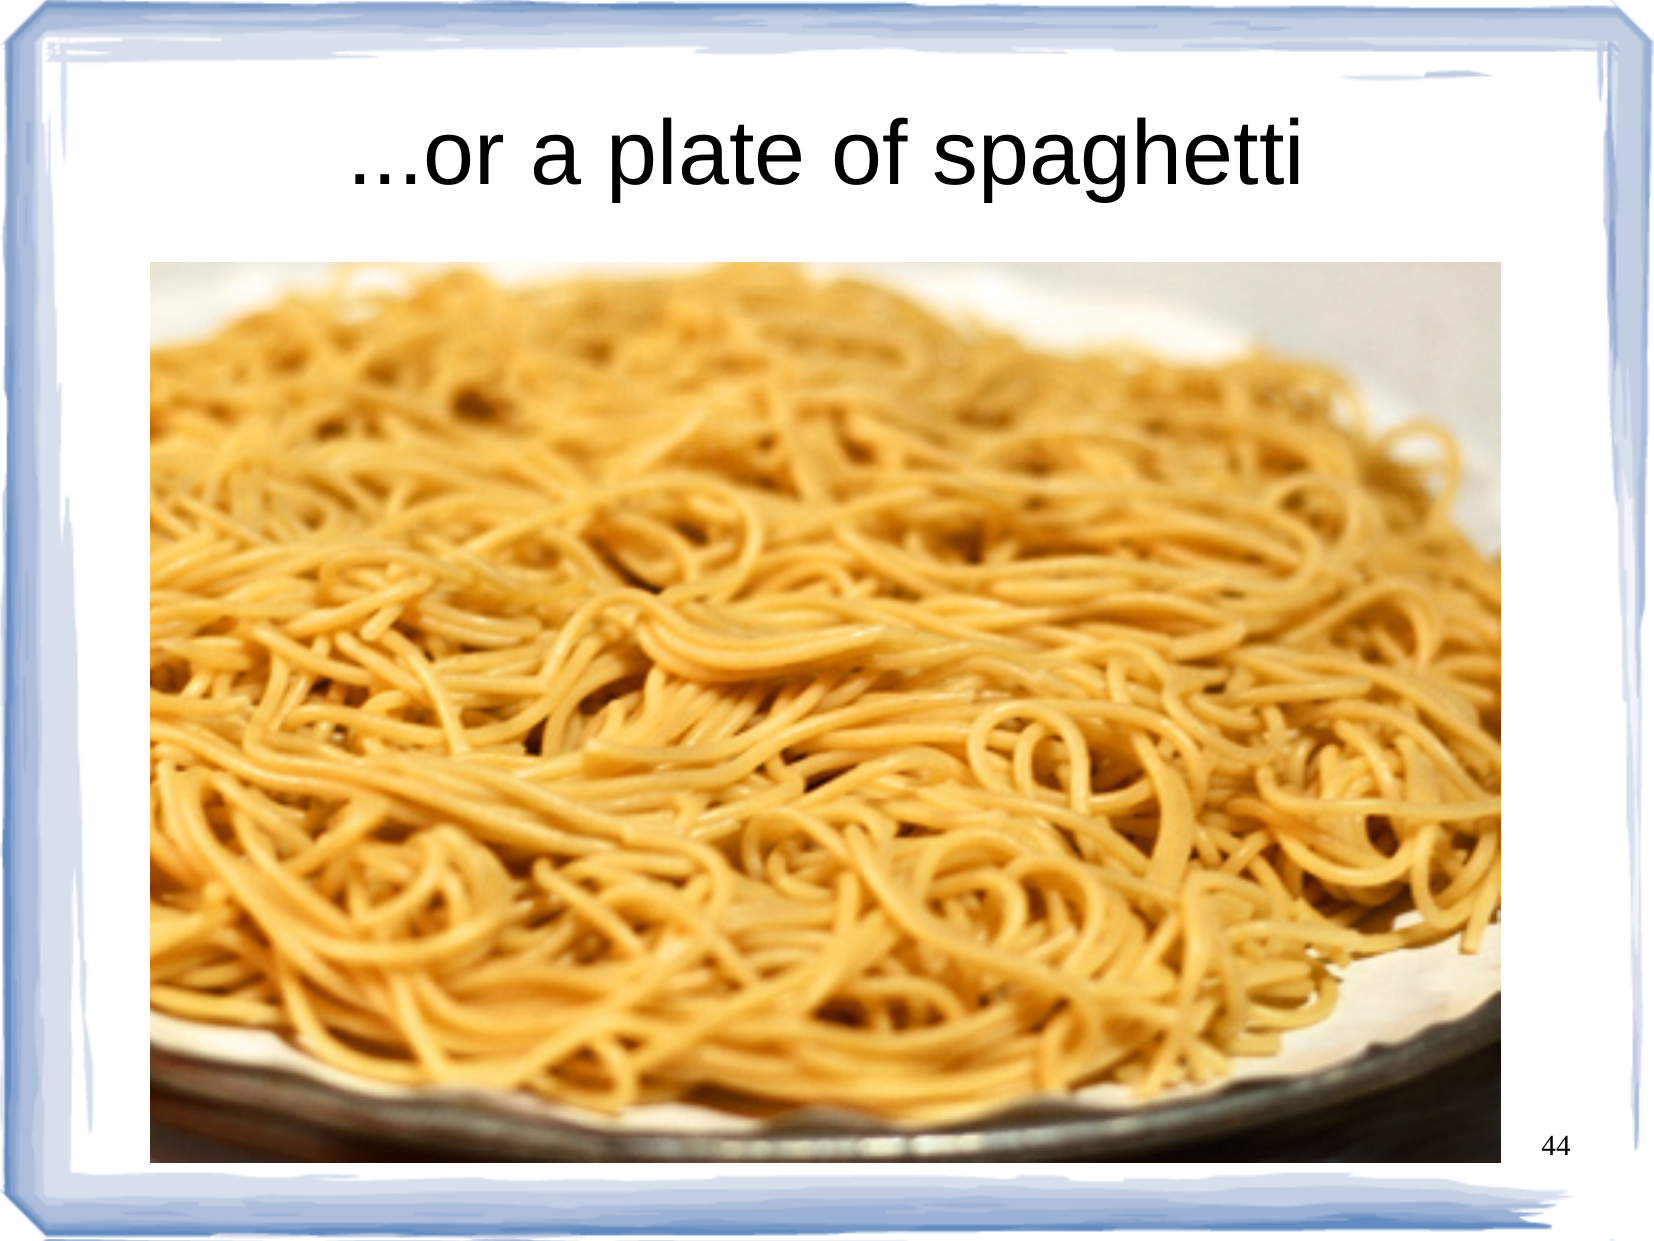

# ...or a plate of spaghetti
44